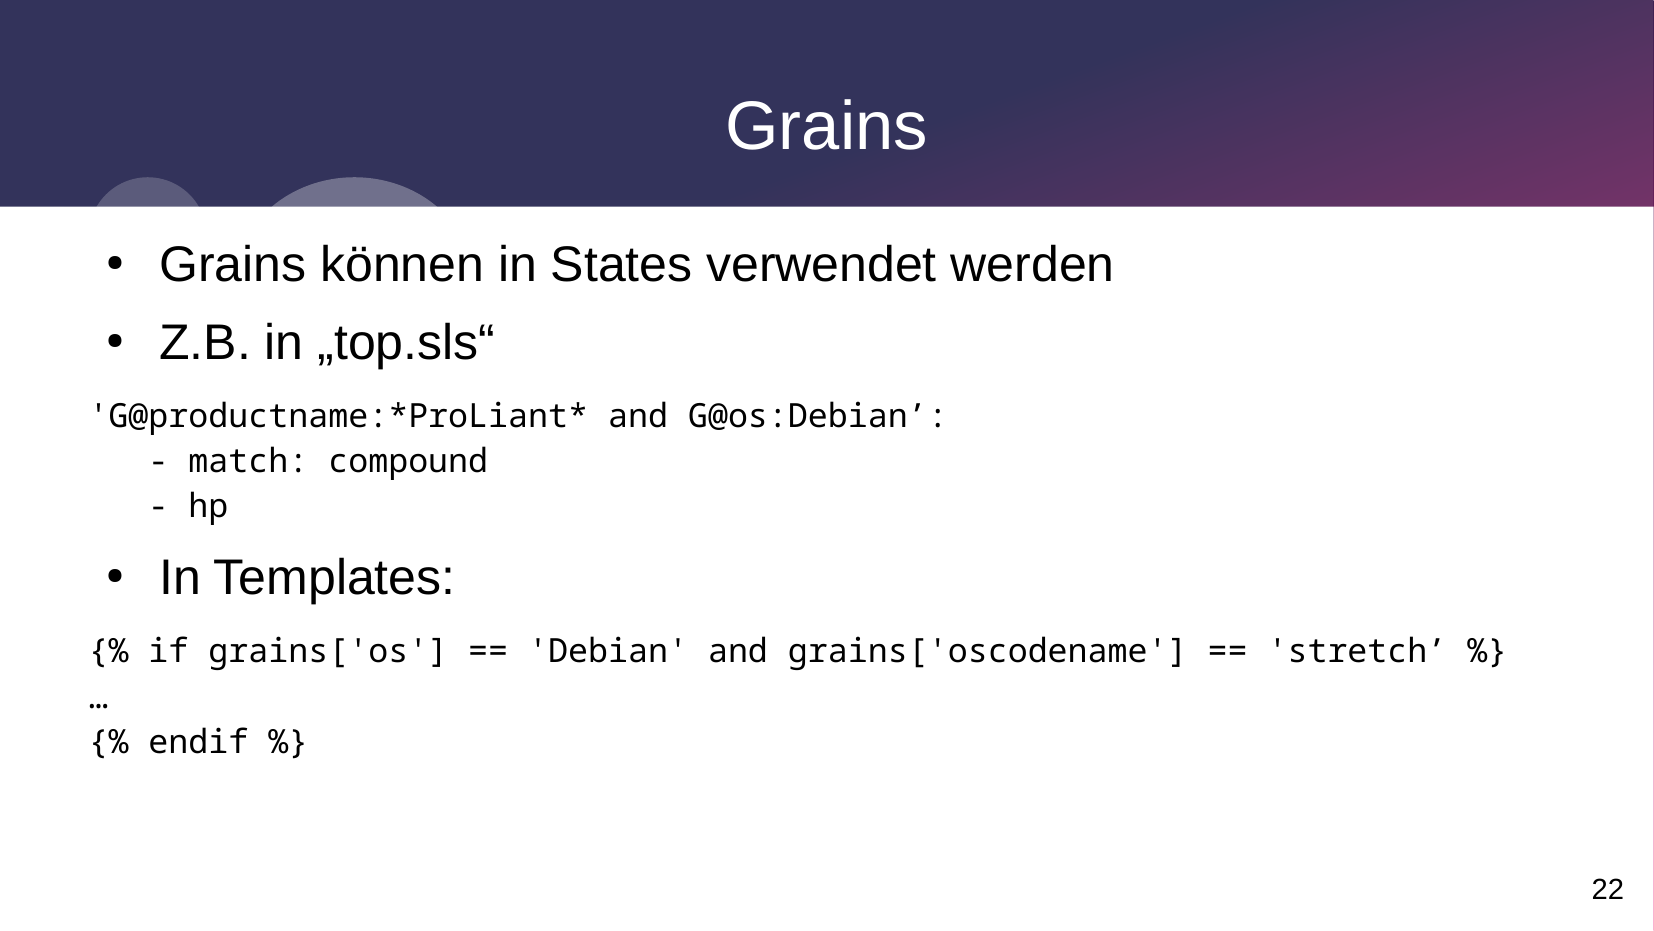

# Grains
Grains können in States verwendet werden
Z.B. in „top.sls“
'G@productname:*ProLiant* and G@os:Debian’:
 - match: compound
 - hp
In Templates:
{% if grains['os'] == 'Debian' and grains['oscodename'] == 'stretch’ %}
…
{% endif %}